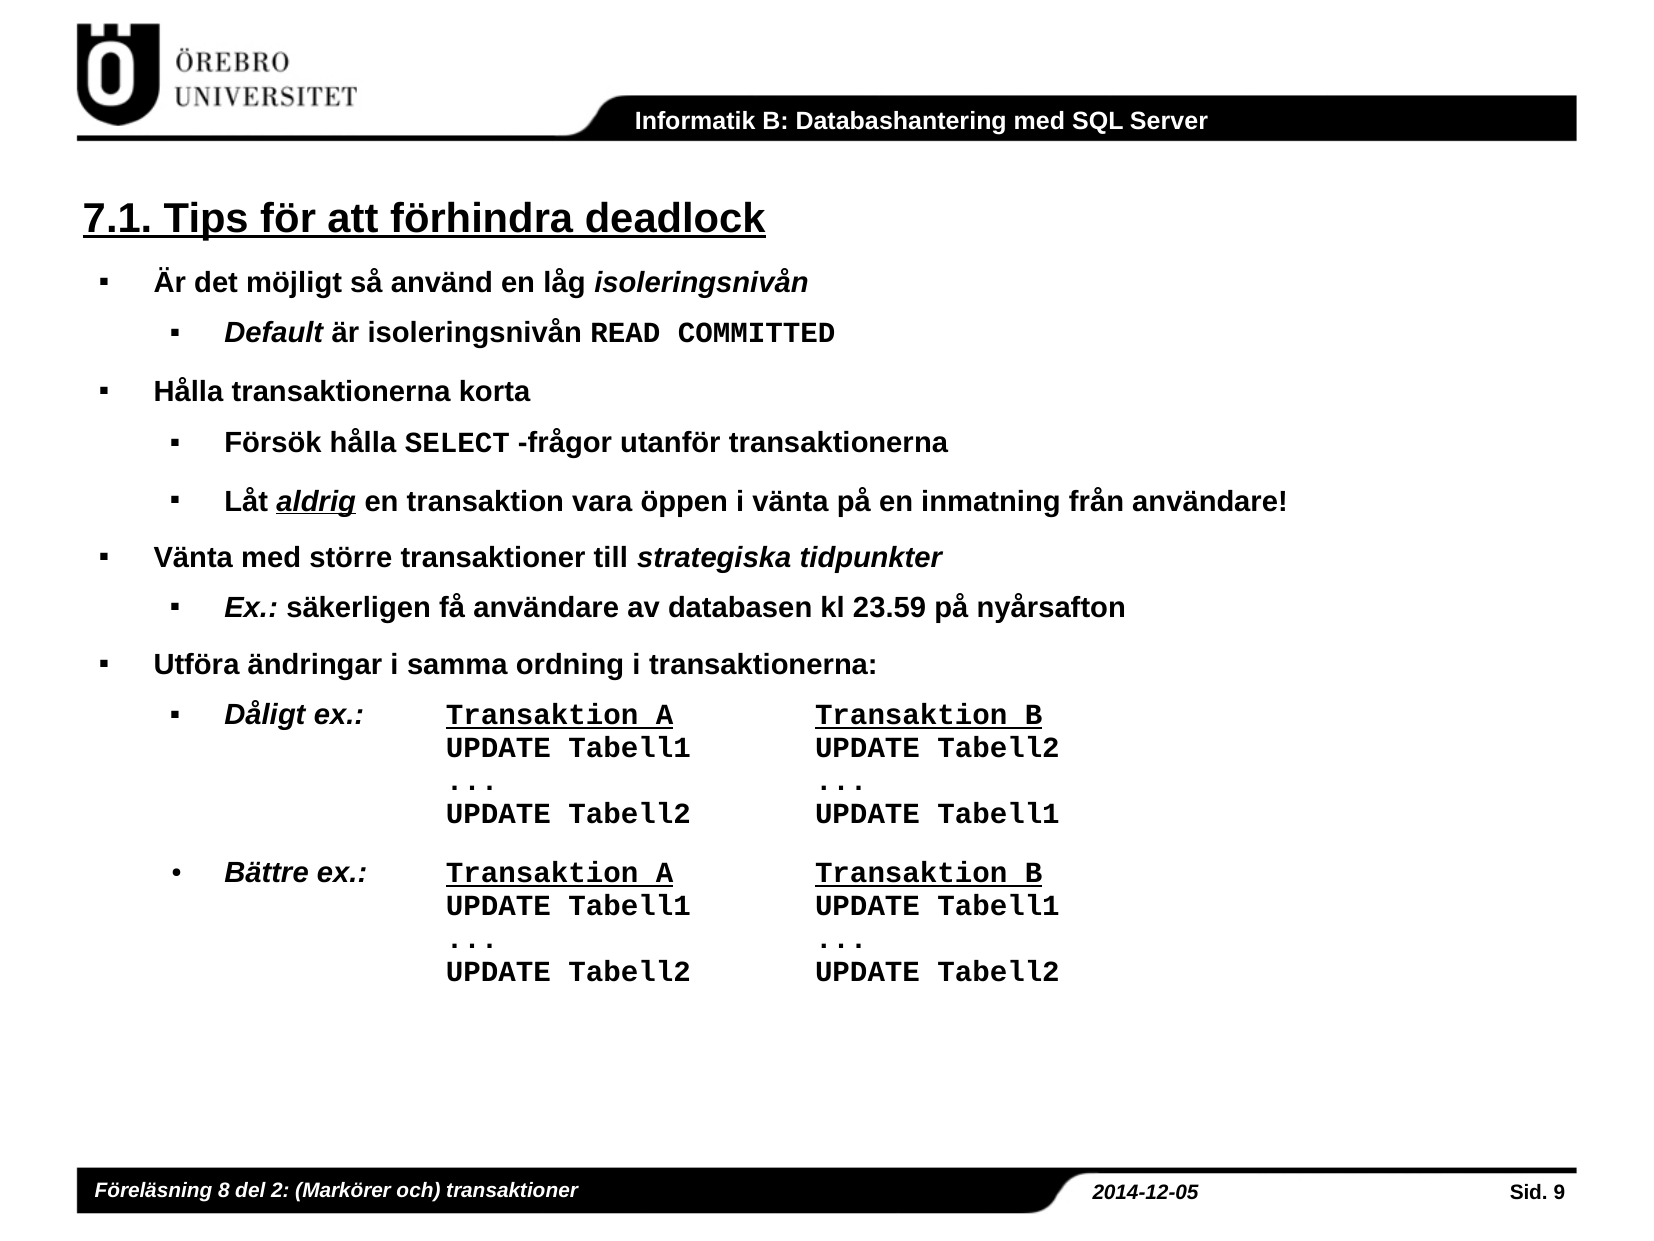

# 7.1. Tips för att förhindra deadlock
Är det möjligt så använd en låg isoleringsnivån
Default är isoleringsnivån READ COMMITTED
Hålla transaktionerna korta
Försök hålla SELECT -frågor utanför transaktionerna
Låt aldrig en transaktion vara öppen i vänta på en inmatning från användare!
Vänta med större transaktioner till strategiska tidpunkter
Ex.: säkerligen få användare av databasen kl 23.59 på nyårsafton
Utföra ändringar i samma ordning i transaktionerna:
Dåligt ex.:		Transaktion A		Transaktion B
			UPDATE Tabell1		UPDATE Tabell2
			... 					...
			UPDATE Tabell2		UPDATE Tabell1
Bättre ex.:		Transaktion A		Transaktion B
			UPDATE Tabell1		UPDATE Tabell1
			... 					...
			UPDATE Tabell2		UPDATE Tabell2
Föreläsning 8 del 2: (Markörer och) transaktioner
2014-12-05
9